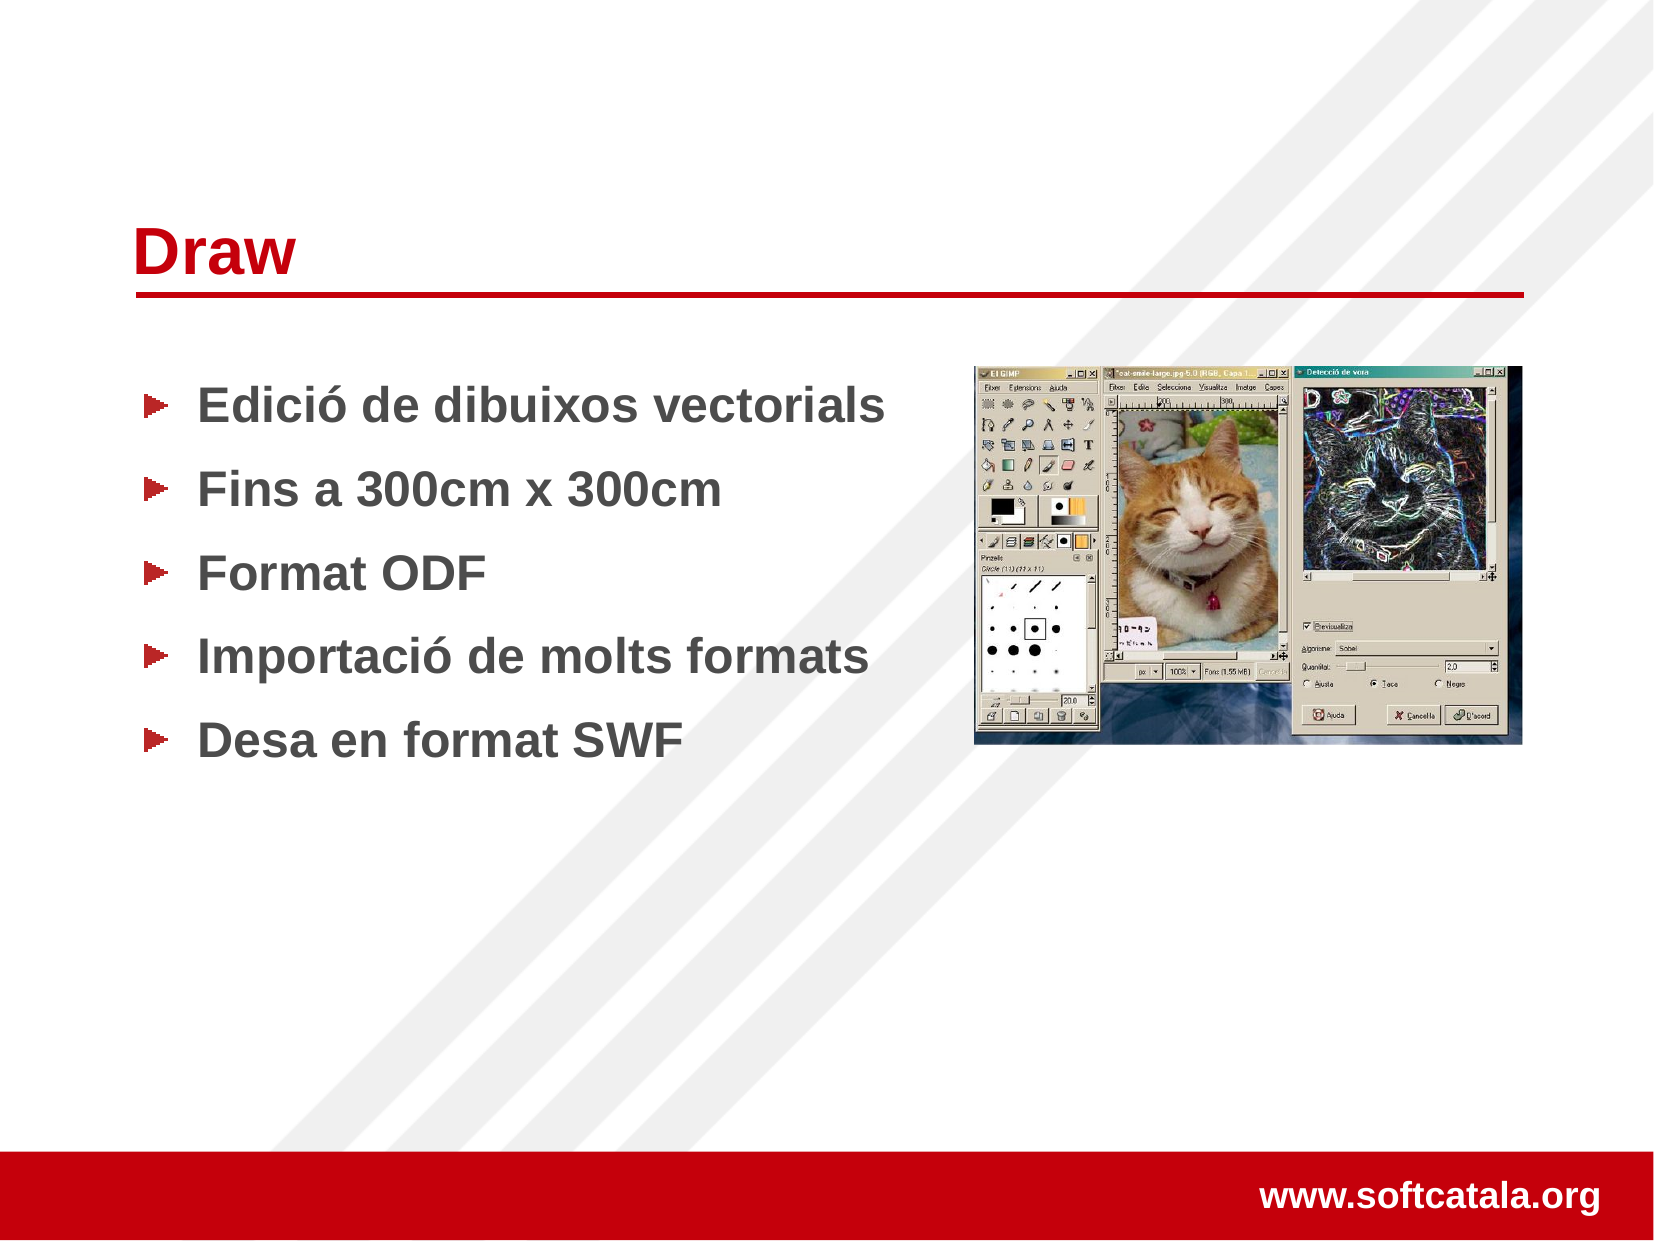

Draw
Edició de dibuixos vectorials
Fins a 300cm x 300cm
Format ODF
Importació de molts formats
Desa en format SWF
 www.softcatala.org